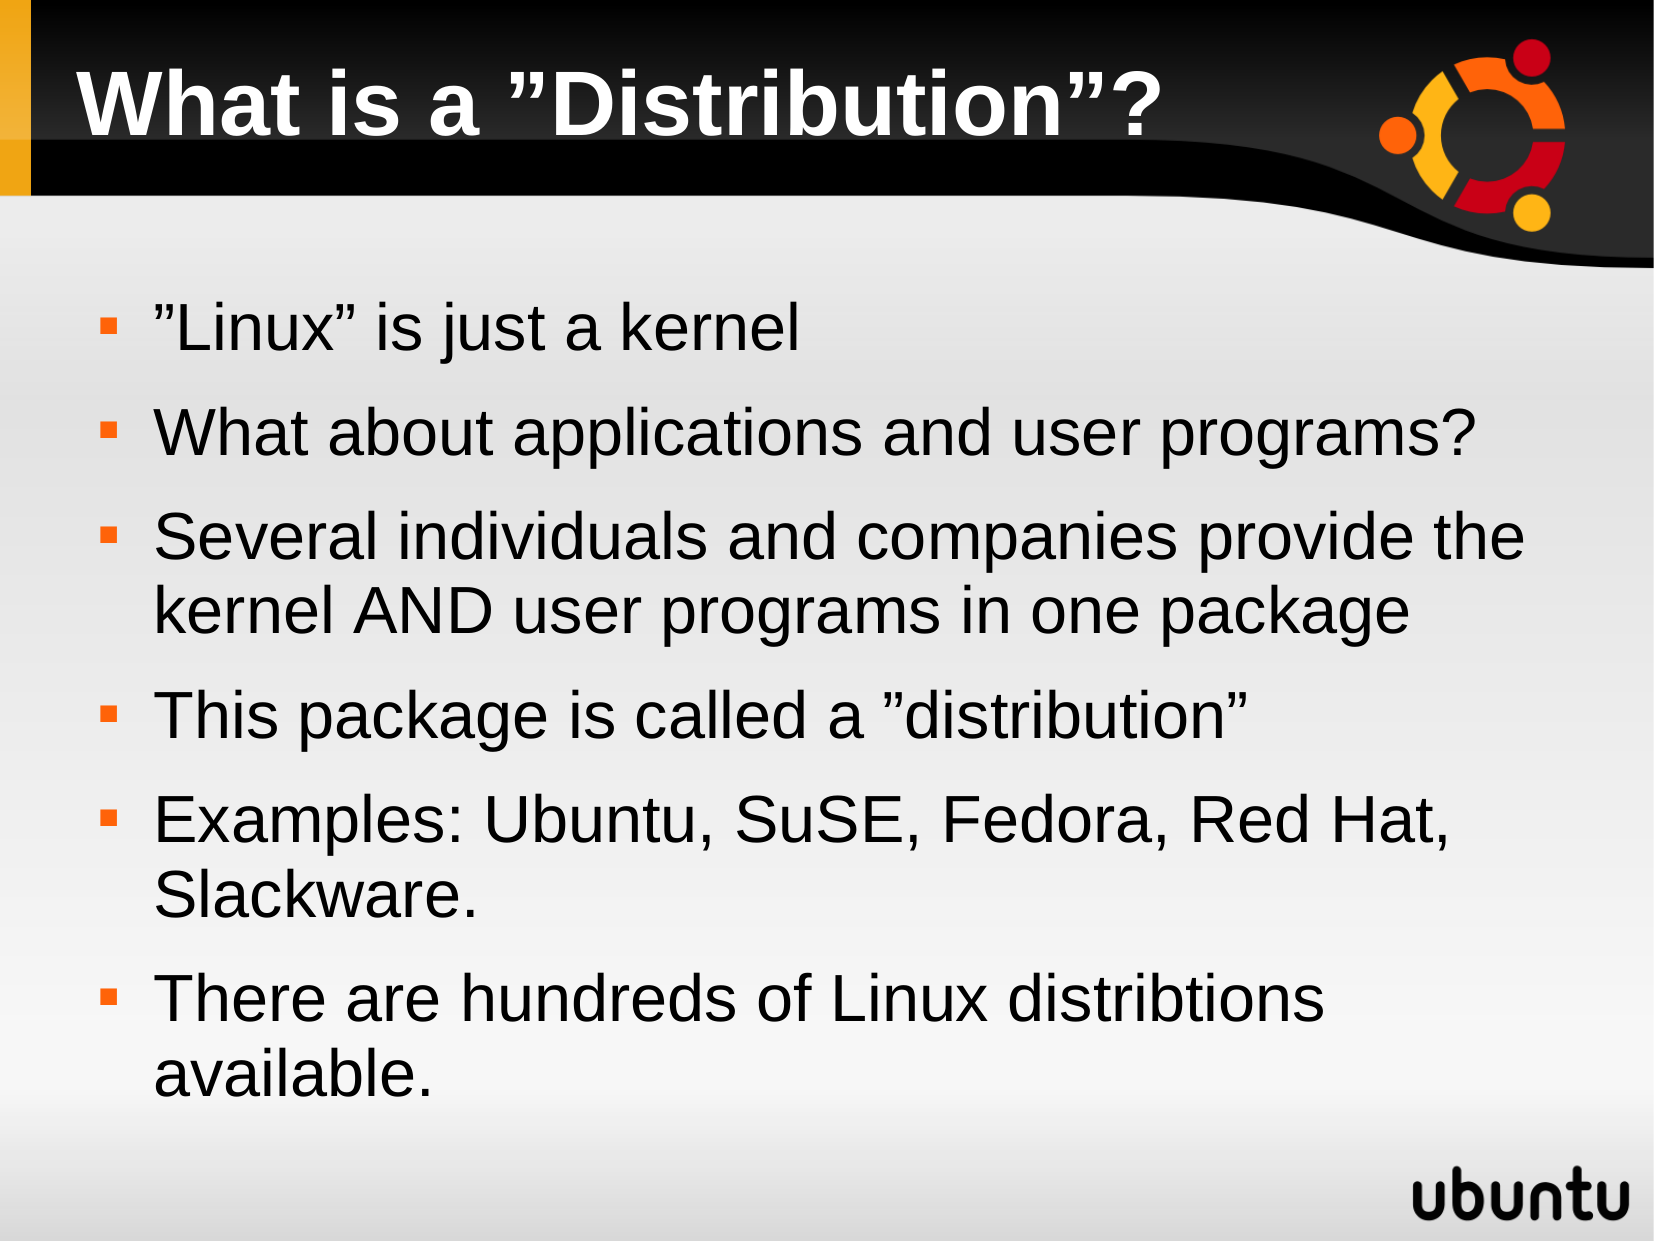

# What is a ”Distribution”?
”Linux” is just a kernel
What about applications and user programs?
Several individuals and companies provide the kernel AND user programs in one package
This package is called a ”distribution”
Examples: Ubuntu, SuSE, Fedora, Red Hat, Slackware.
There are hundreds of Linux distribtions available.